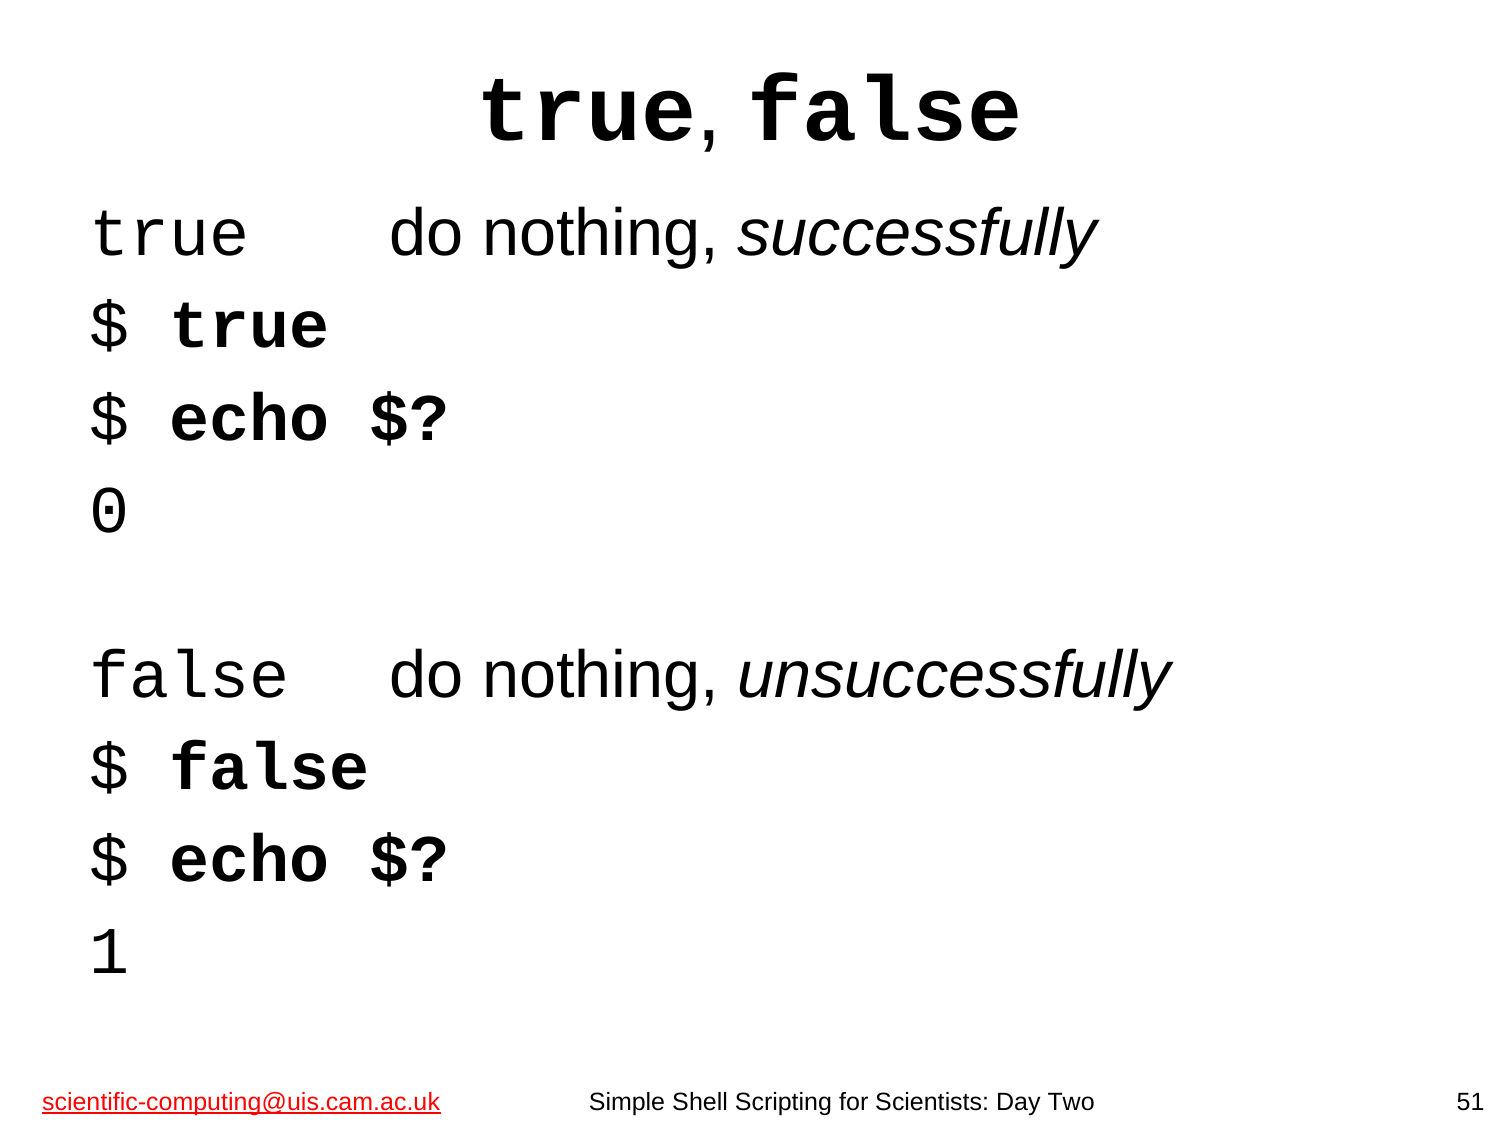

# true, false
true	do nothing, successfully
$ true
$ echo $?
0
false	do nothing, unsuccessfully
$ false
$ echo $?
1
escience-support@ucs.cam.ac.uk	Simple Shell Scripting for Scientists: Day Two
51